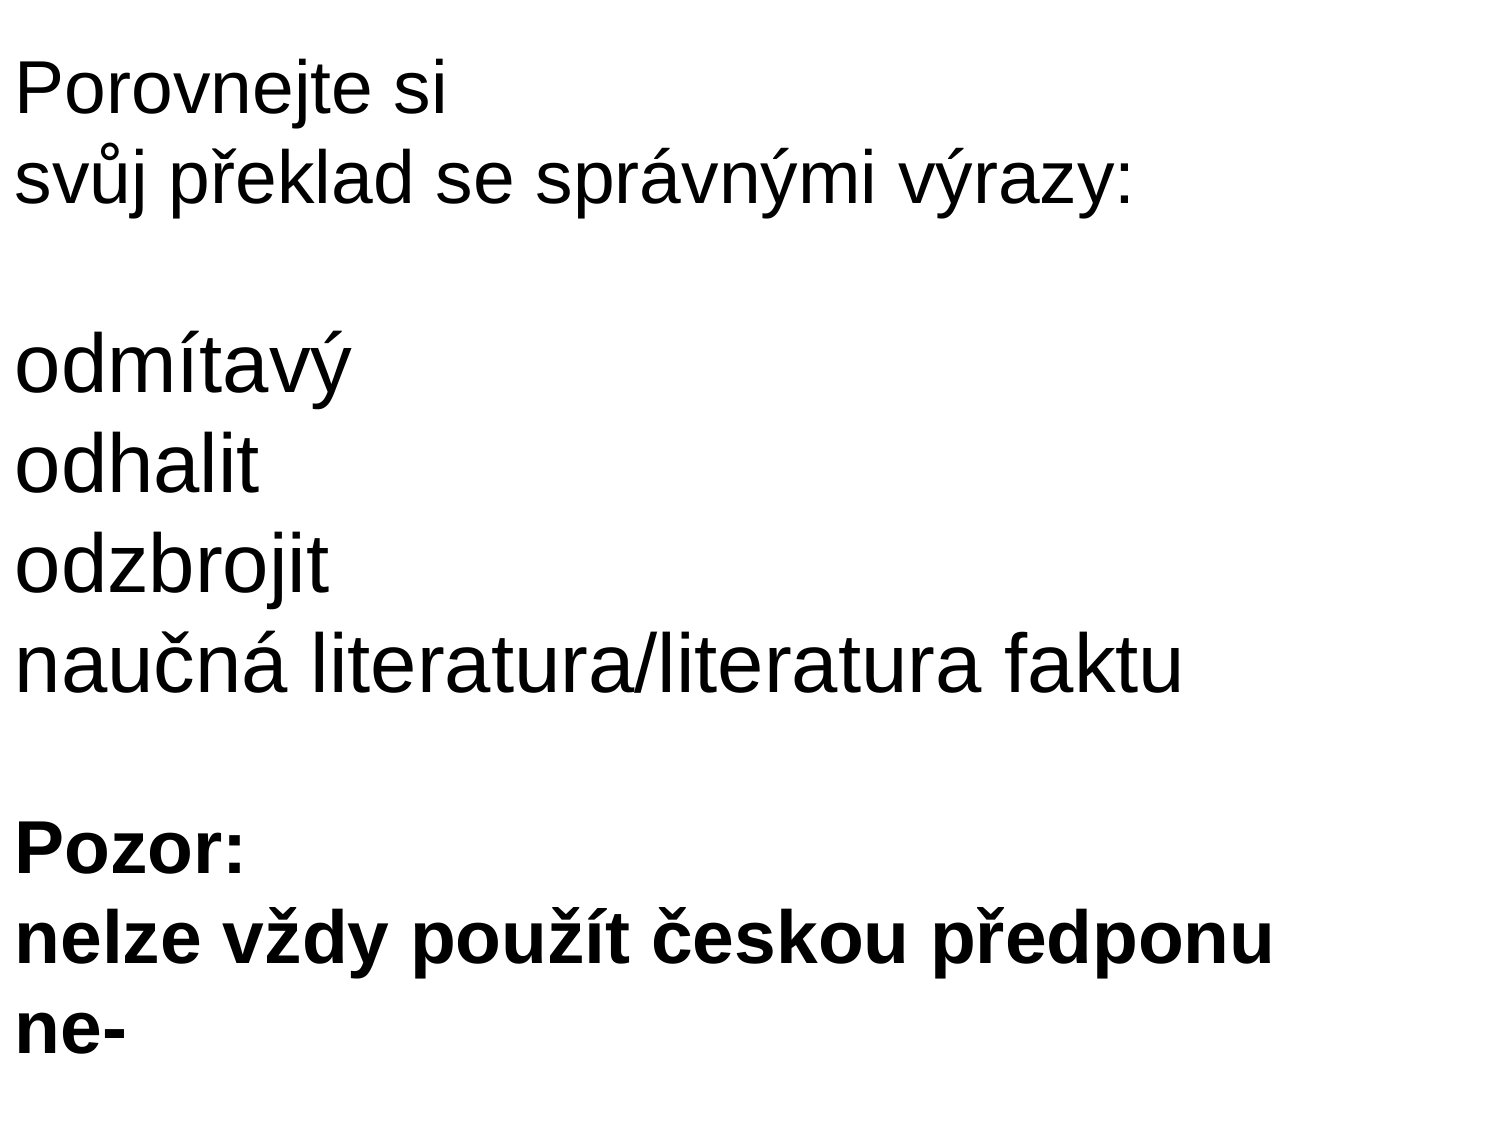

Porovnejte si
svůj překlad se správnými výrazy:
odmítavý
odhalit
odzbrojit
naučná literatura/literatura faktu
Pozor:
nelze vždy použít českou předponu ne-